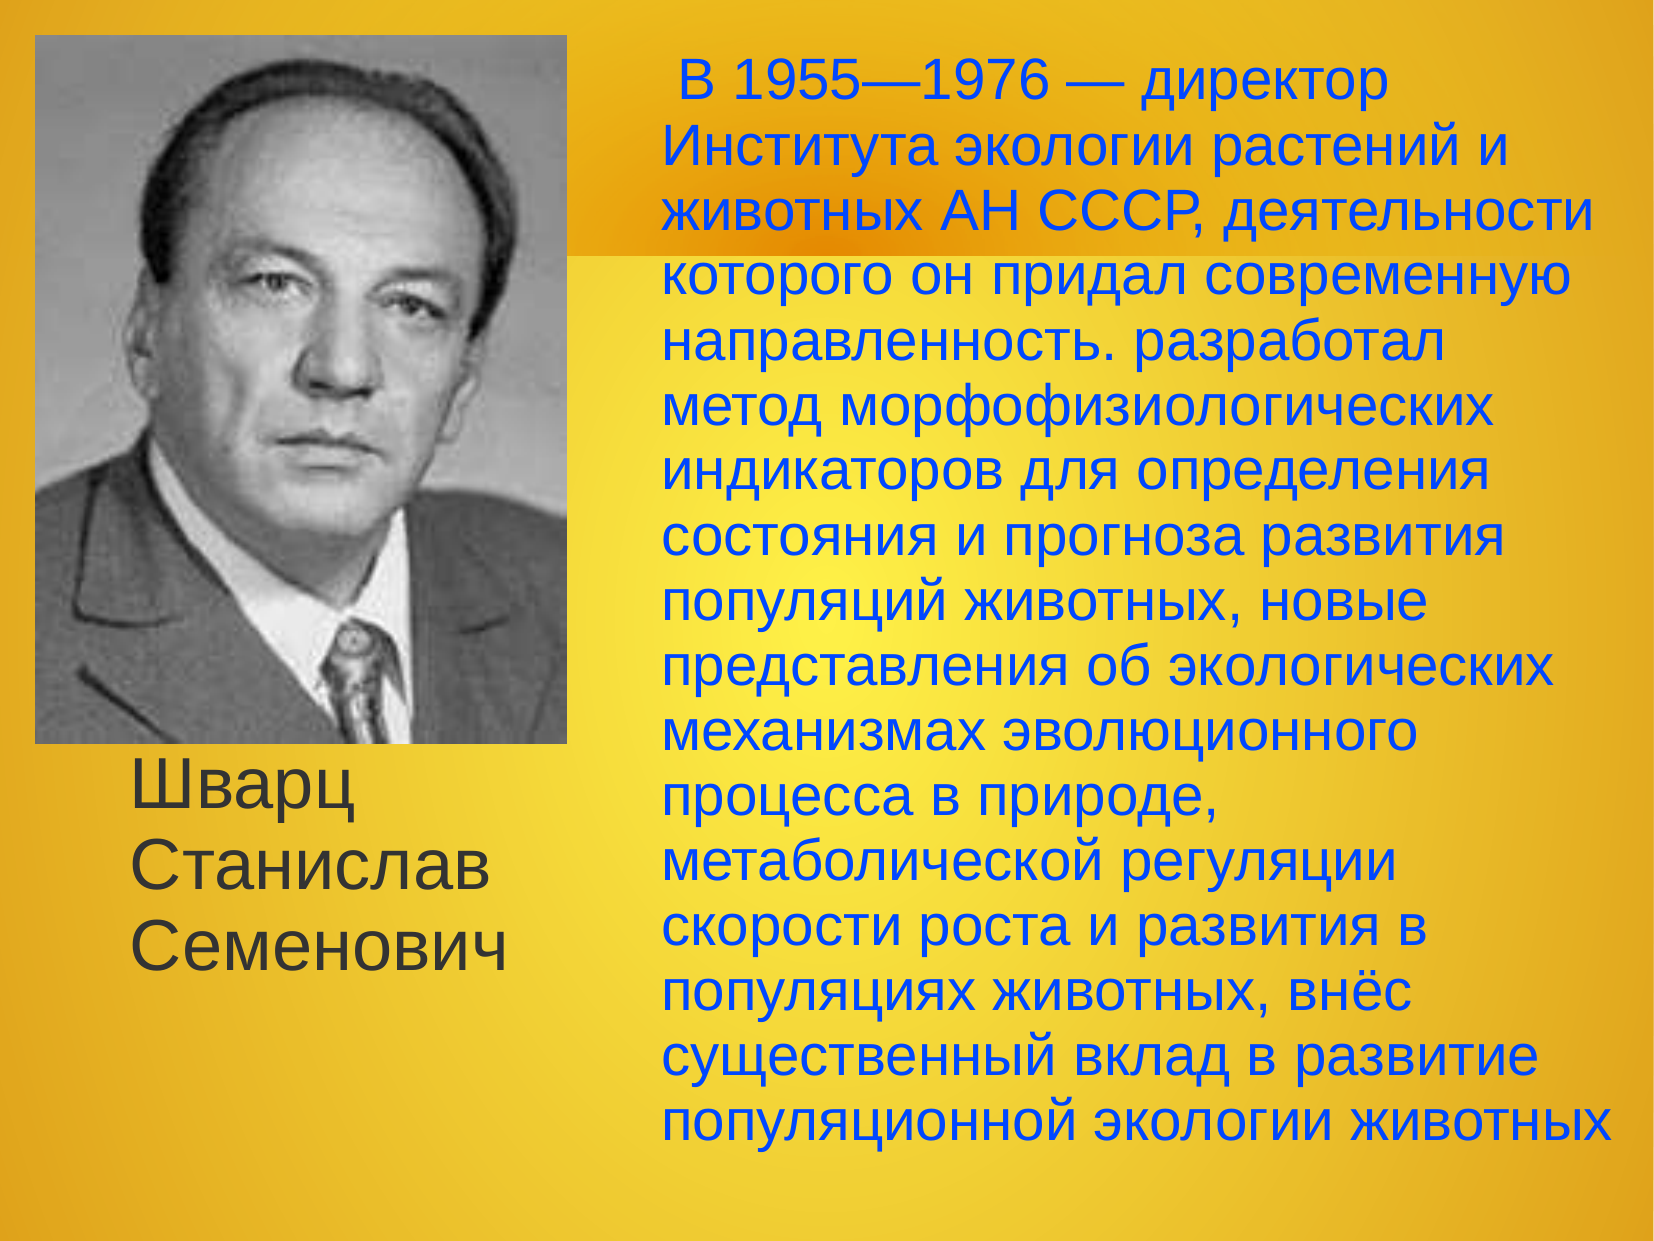

В 1955—1976 — директор Института экологии растений и животных АН СССР, деятельности которого он придал современную направленность. разработал метод морфофизиологических индикаторов для определения состояния и прогноза развития популяций животных, новые представления об экологических механизмах эволюционного процесса в природе, метаболической регуляции скорости роста и развития в популяциях животных, внёс существенный вклад в развитие популяционной экологии животных
# Шварц Станислав Семенович